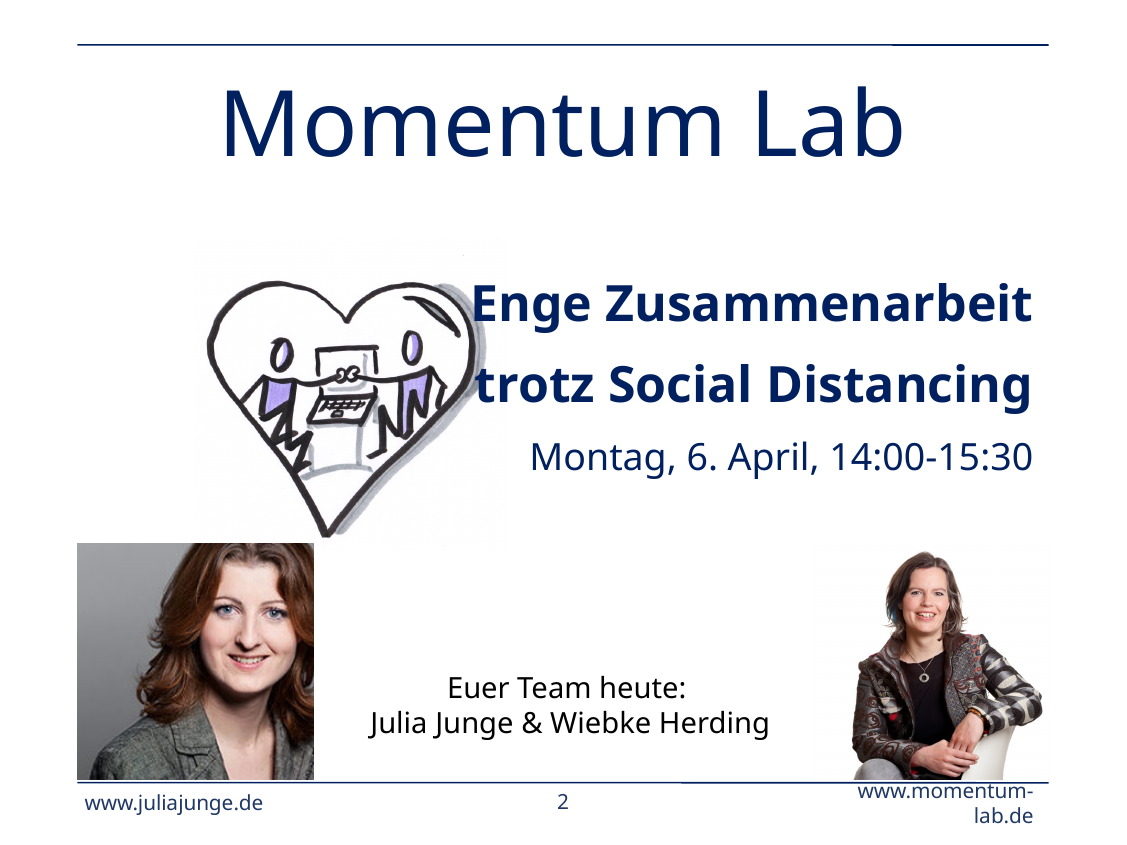

Momentum Lab
# Enge Zusammenarbeit
trotz Social Distancing
Montag, 6. April, 14:00-15:30
Euer Team heute:
Julia Junge & Wiebke Herding
www.juliajunge.de
www.momentum-lab.de